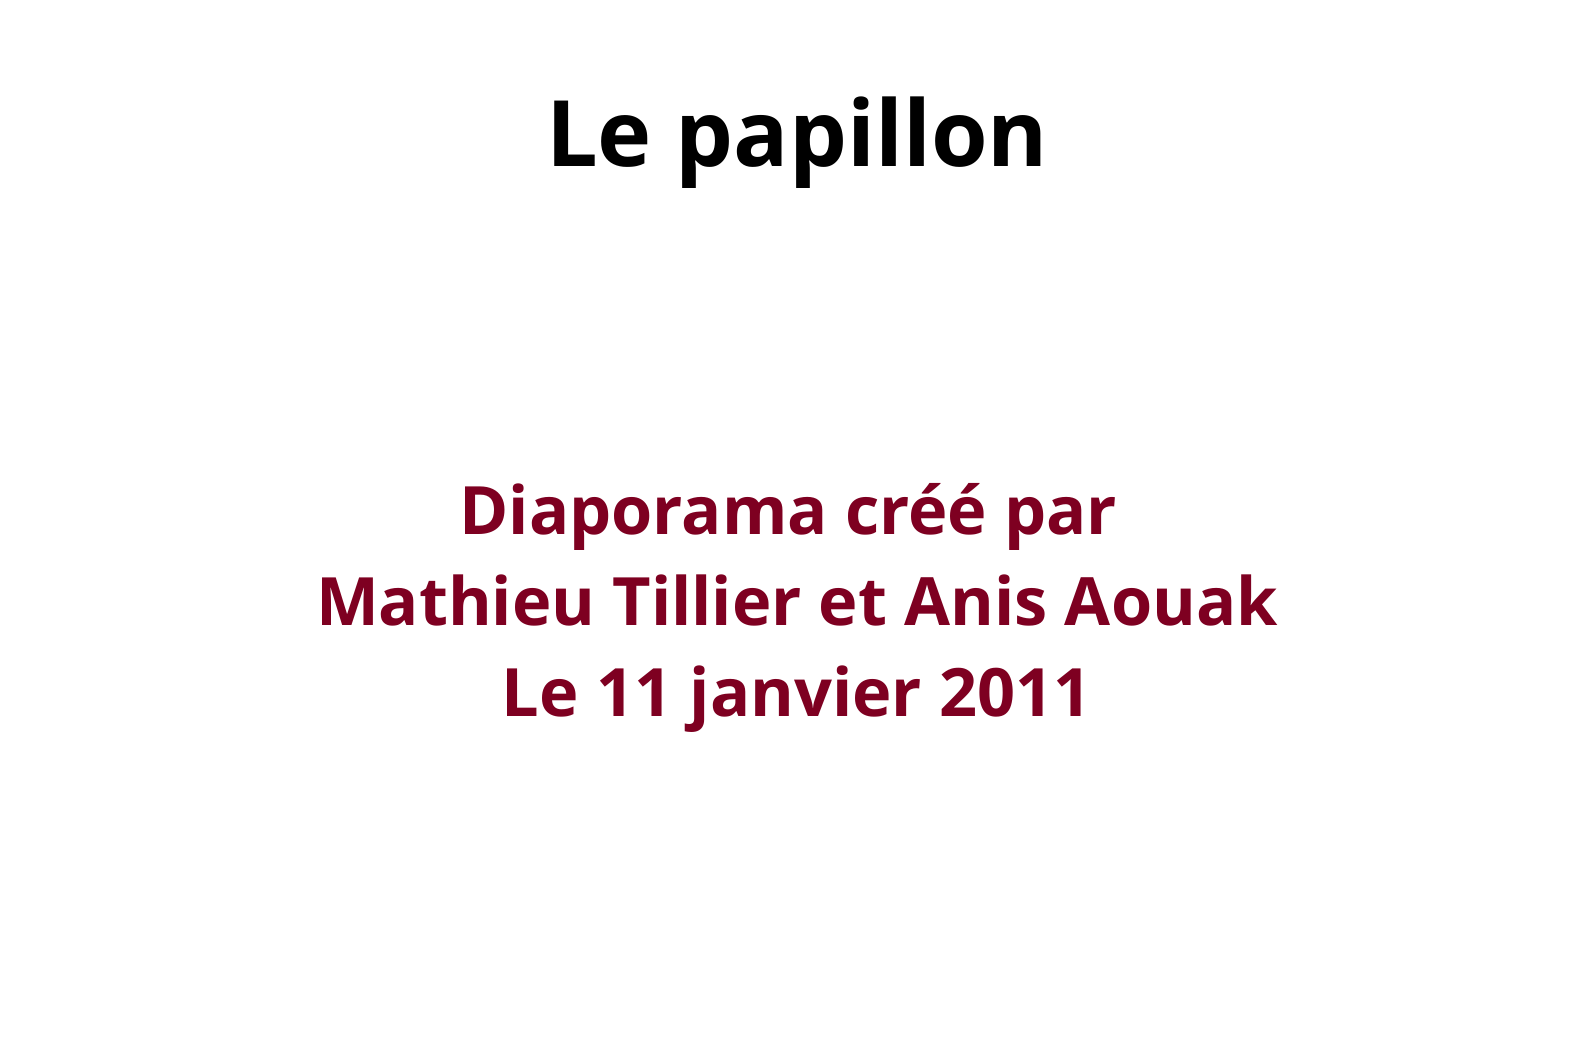

# Le papillon
Diaporama créé par
Mathieu Tillier et Anis Aouak
Le 11 janvier 2011